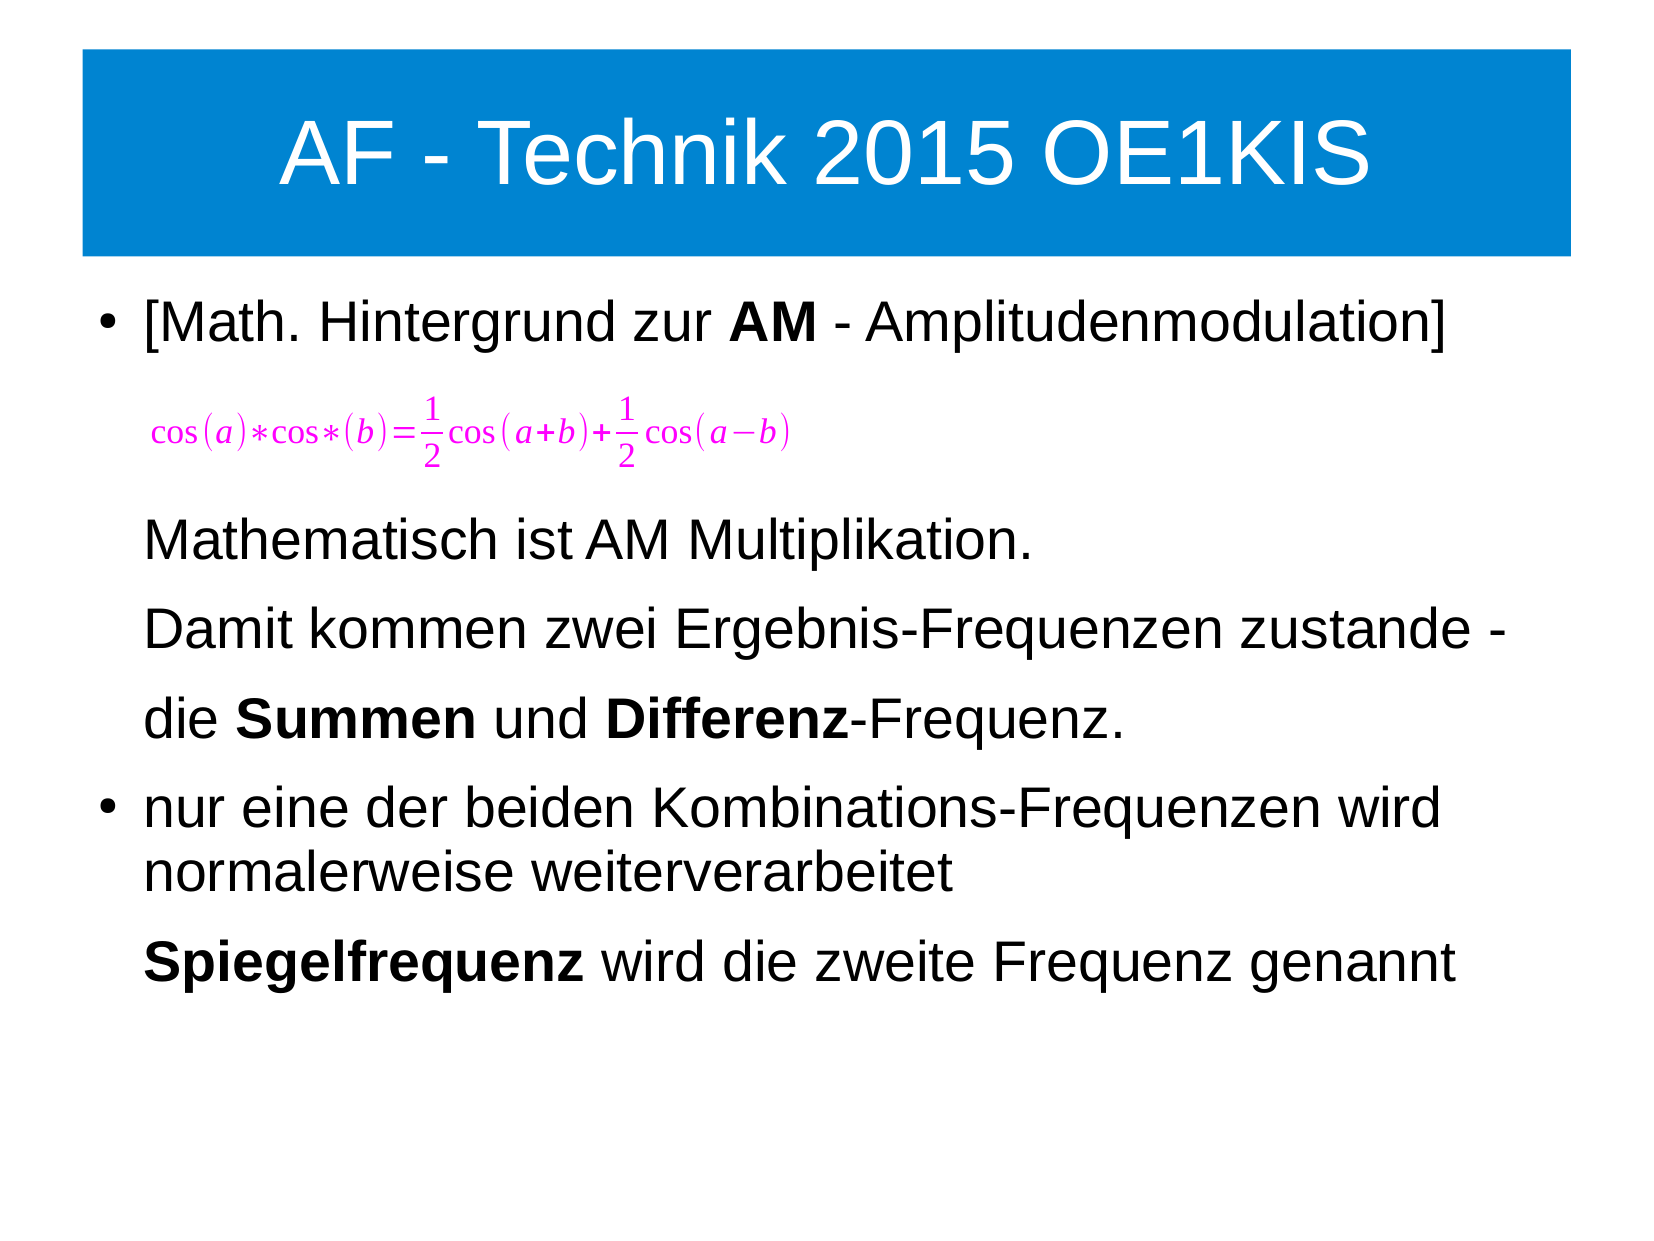

# AF - Technik 2015 OE1KIS
[Math. Hintergrund zur AM - Amplitudenmodulation]
Mathematisch ist AM Multiplikation.
Damit kommen zwei Ergebnis-Frequenzen zustande -
die Summen und Differenz-Frequenz.
nur eine der beiden Kombinations-Frequenzen wird normalerweise weiterverarbeitet
Spiegelfrequenz wird die zweite Frequenz genannt